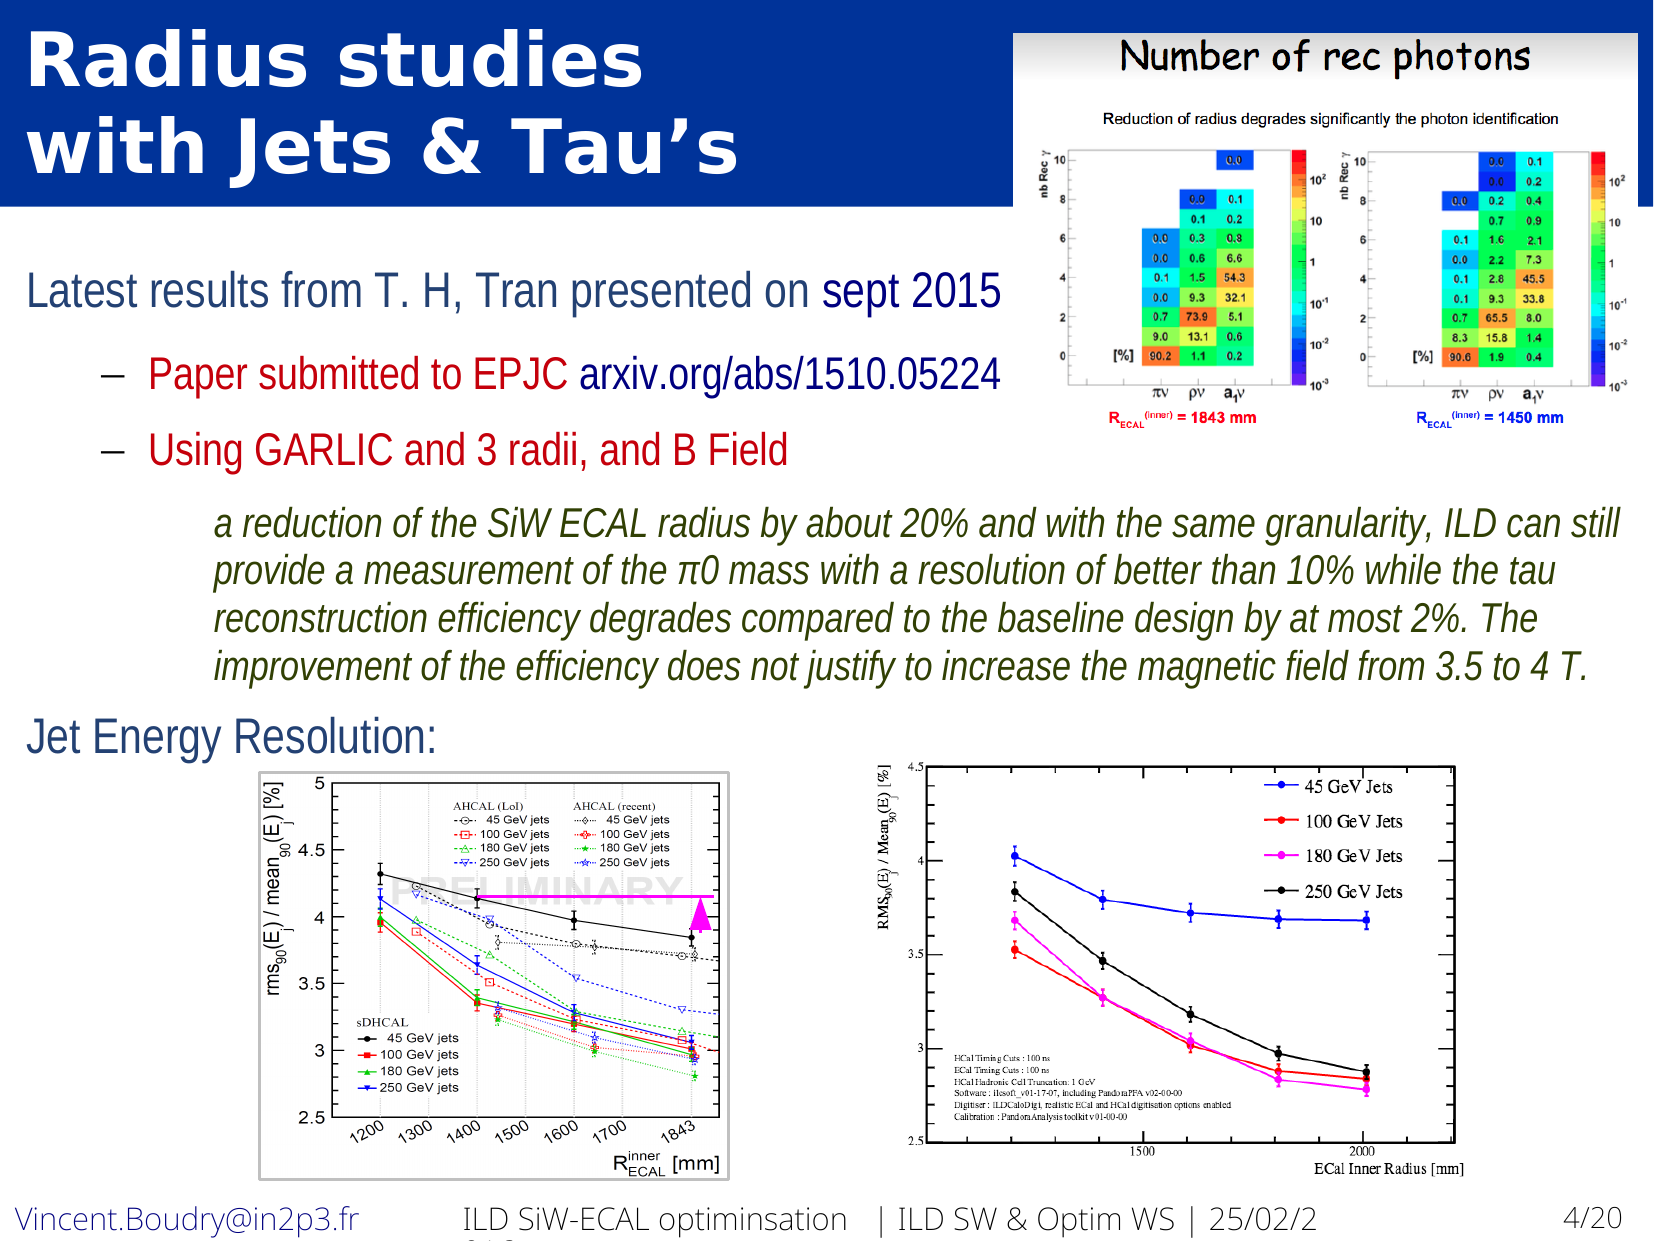

# Radius studies with Jets & Tau’s
Latest results from T. H, Tran presented on sept 2015
Paper submitted to EPJC arxiv.org/abs/1510.05224
Using GARLIC and 3 radii, and B Field
a reduction of the SiW ECAL radius by about 20% and with the same granularity, ILD can still provide a measurement of the π0 mass with a resolution of better than 10% while the tau reconstruction efficiency degrades compared to the baseline design by at most 2%. The improvement of the efficiency does not justify to increase the magnetic field from 3.5 to 4 T.
Jet Energy Resolution:
ILD SiW-ECAL optiminsation | ILD SW & Optim WS | 25/02/2016
4